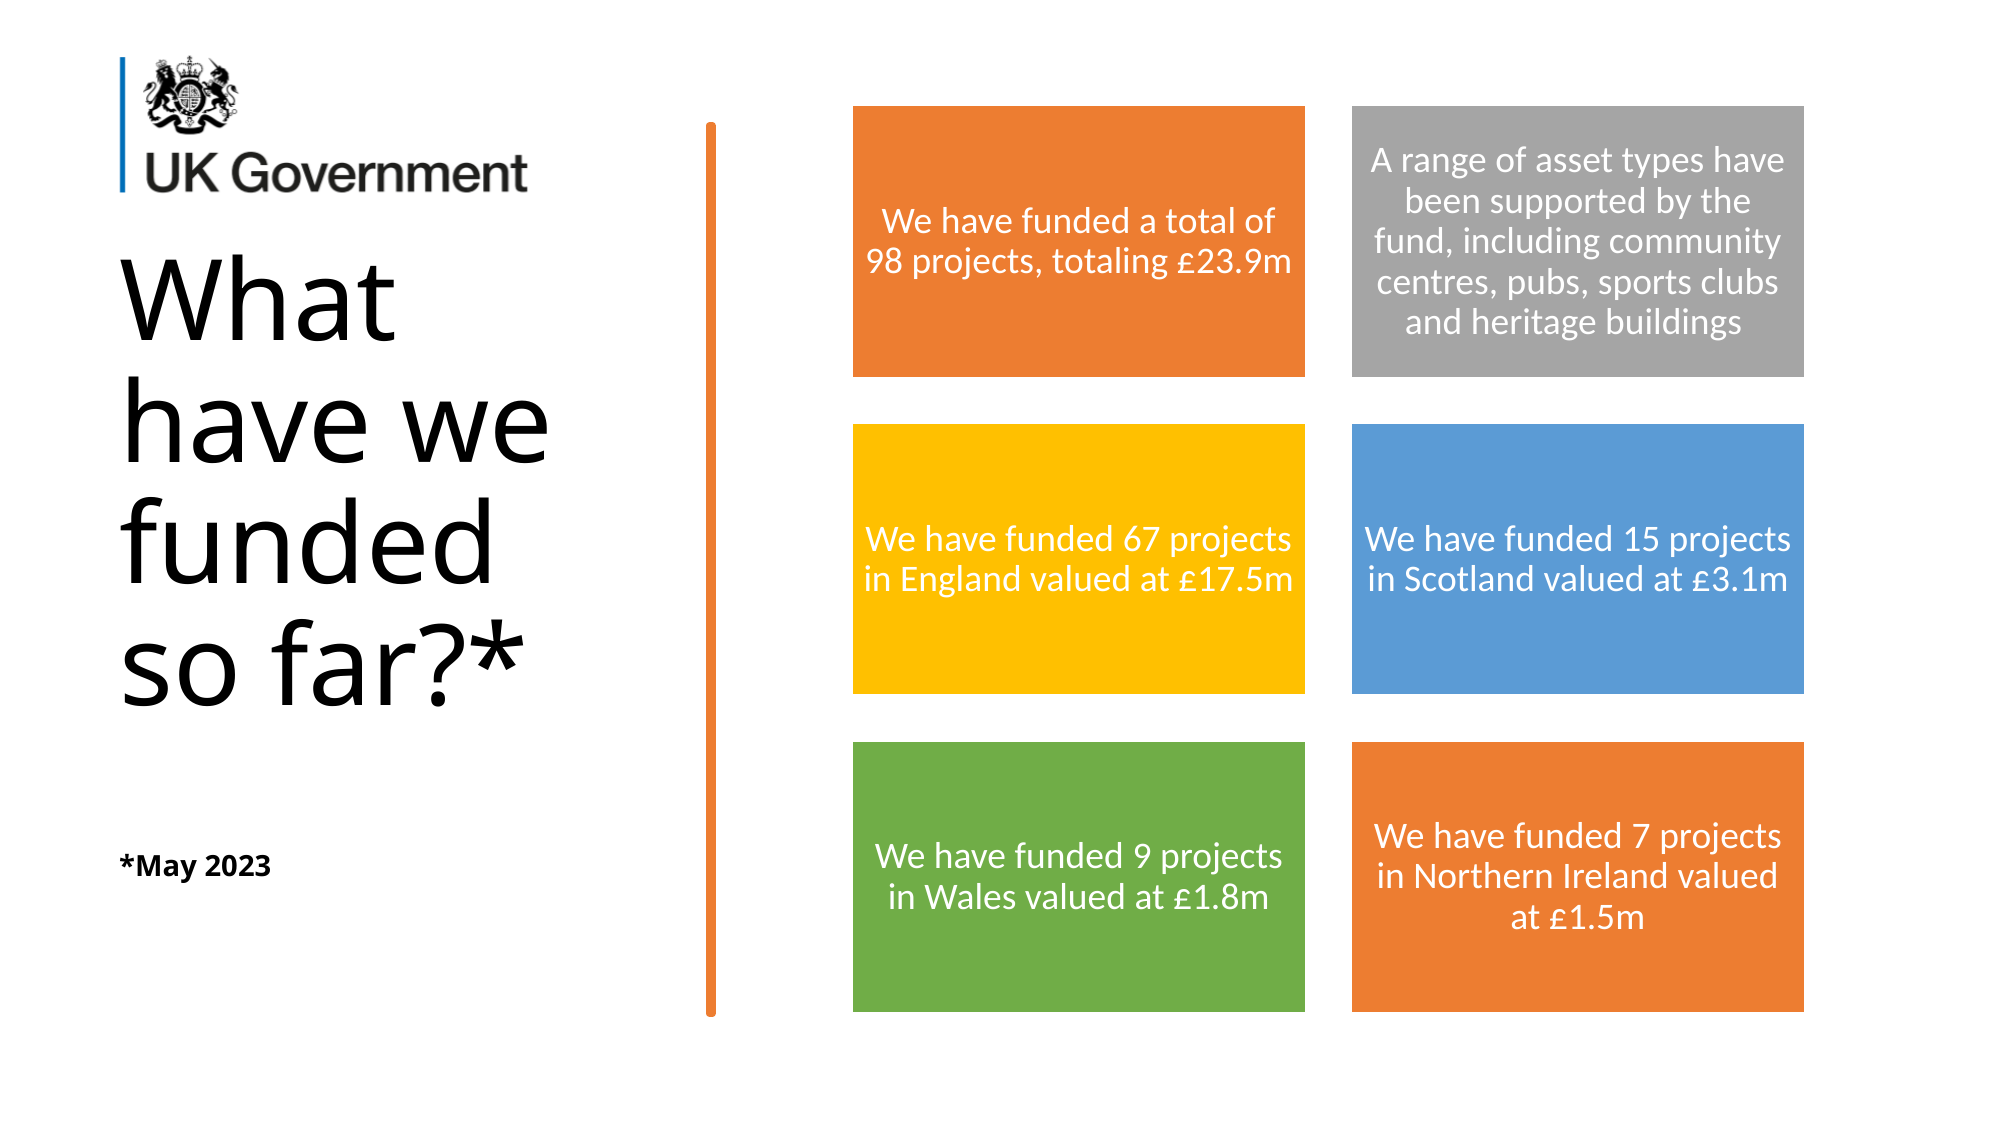

# What have we funded so far?* *May 2023
We have funded a total of 98 projects, totaling £23.9m
A range of asset types have been supported by the fund, including community centres, pubs, sports clubs and heritage buildings
We have funded 67 projects in England valued at £17.5m
We have funded 15 projects in Scotland valued at £3.1m
We have funded 9 projects in Wales valued at £1.8m
We have funded 7 projects in Northern Ireland valued at £1.5m